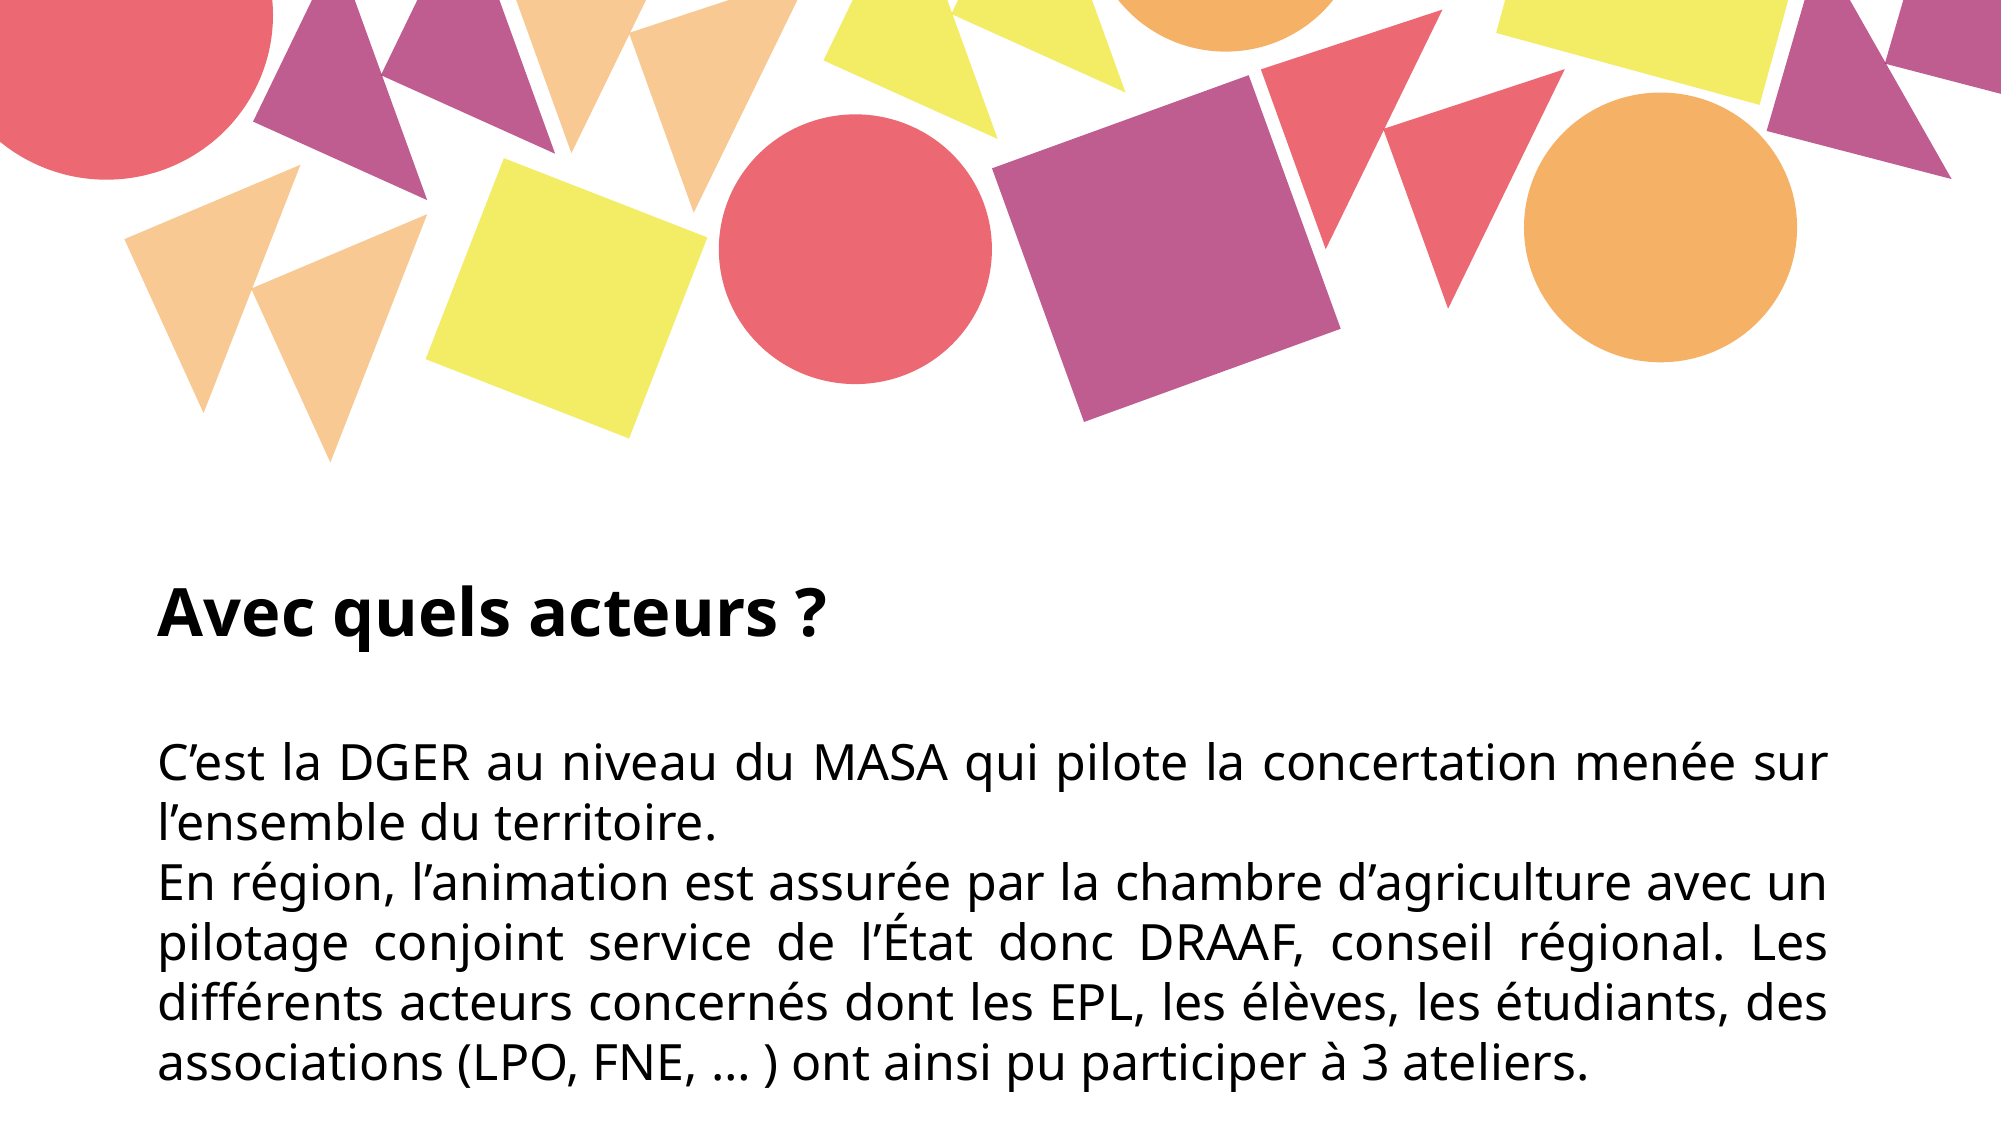

Avec quels acteurs ?
C’est la DGER au niveau du MASA qui pilote la concertation menée sur l’ensemble du territoire.
En région, l’animation est assurée par la chambre d’agriculture avec un pilotage conjoint service de l’État donc DRAAF, conseil régional. Les différents acteurs concernés dont les EPL, les élèves, les étudiants, des associations (LPO, FNE, … ) ont ainsi pu participer à 3 ateliers.